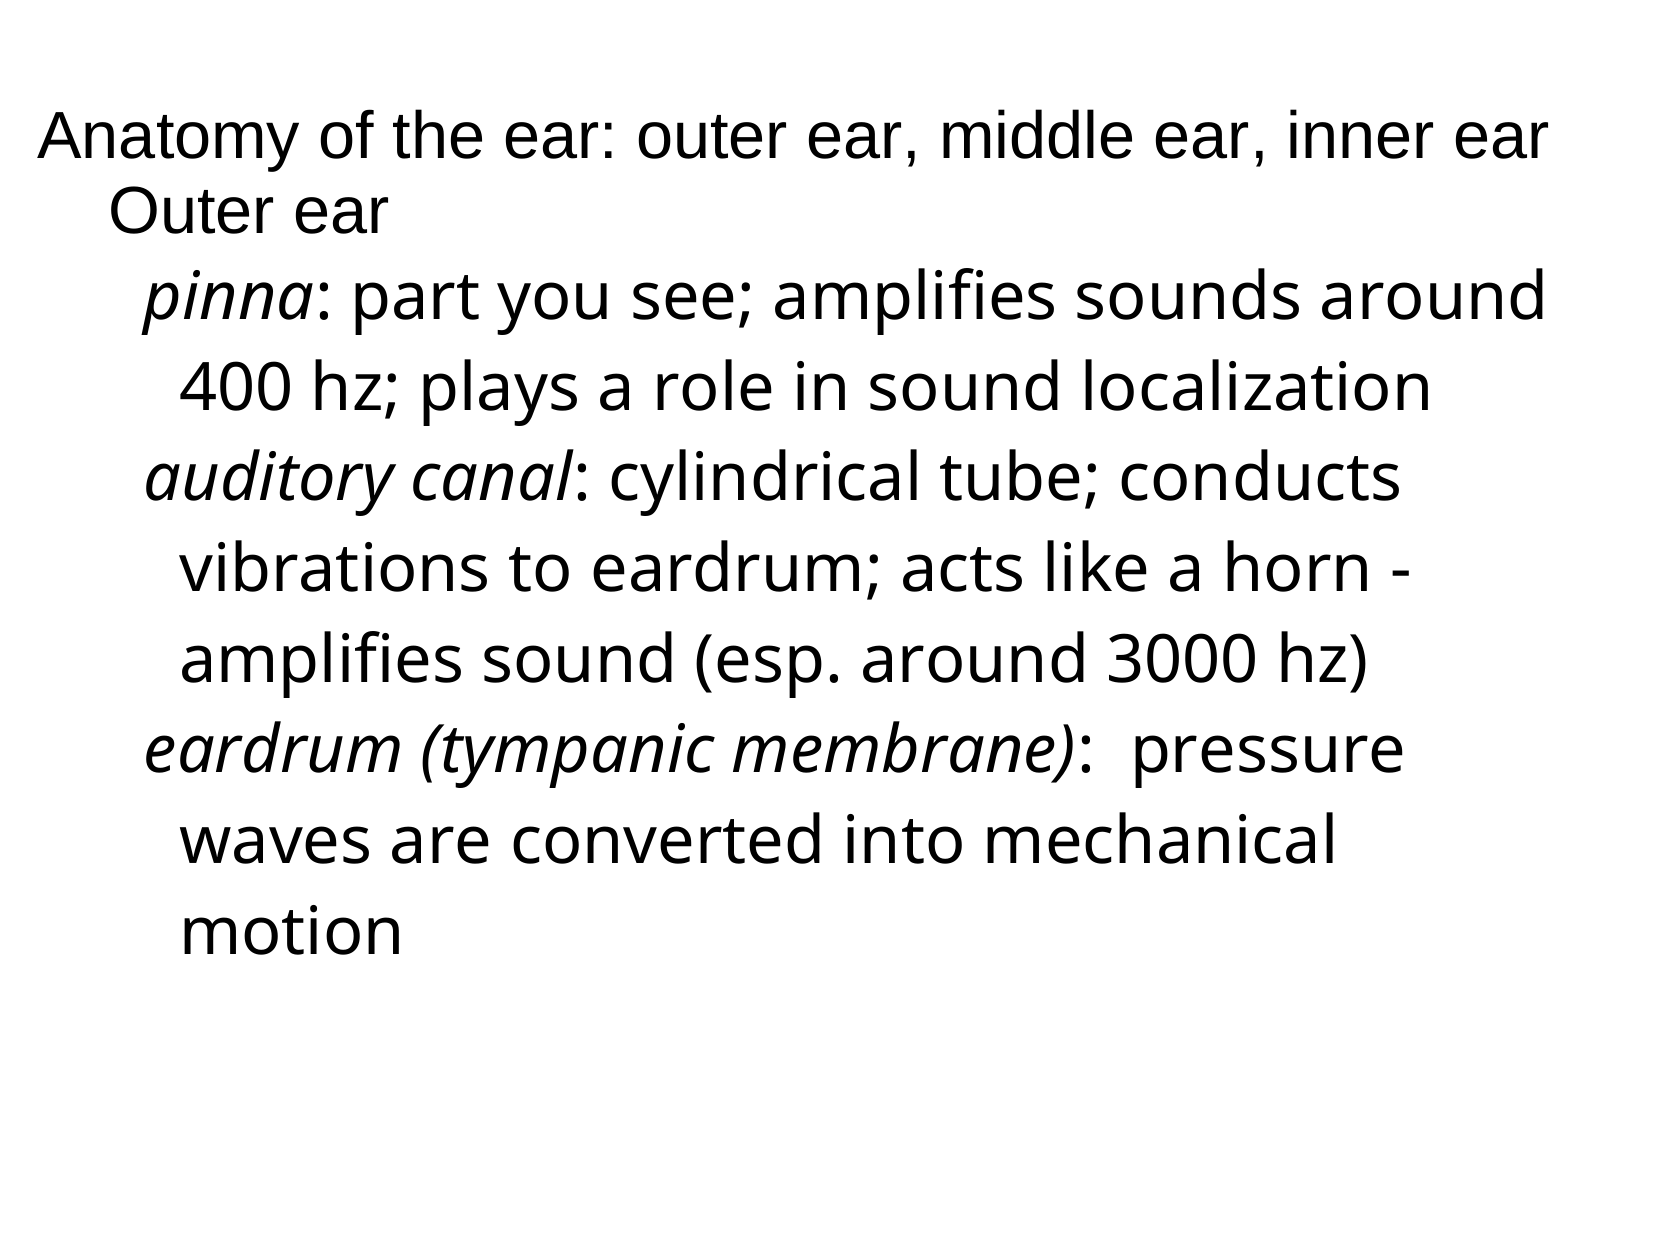

Anatomy of the ear: outer ear, middle ear, inner ear
Outer ear
pinna: part you see; amplifies sounds around 400 hz; plays a role in sound localization
auditory canal: cylindrical tube; conducts vibrations to eardrum; acts like a horn - amplifies sound (esp. around 3000 hz)
eardrum (tympanic membrane): pressure waves are converted into mechanical motion